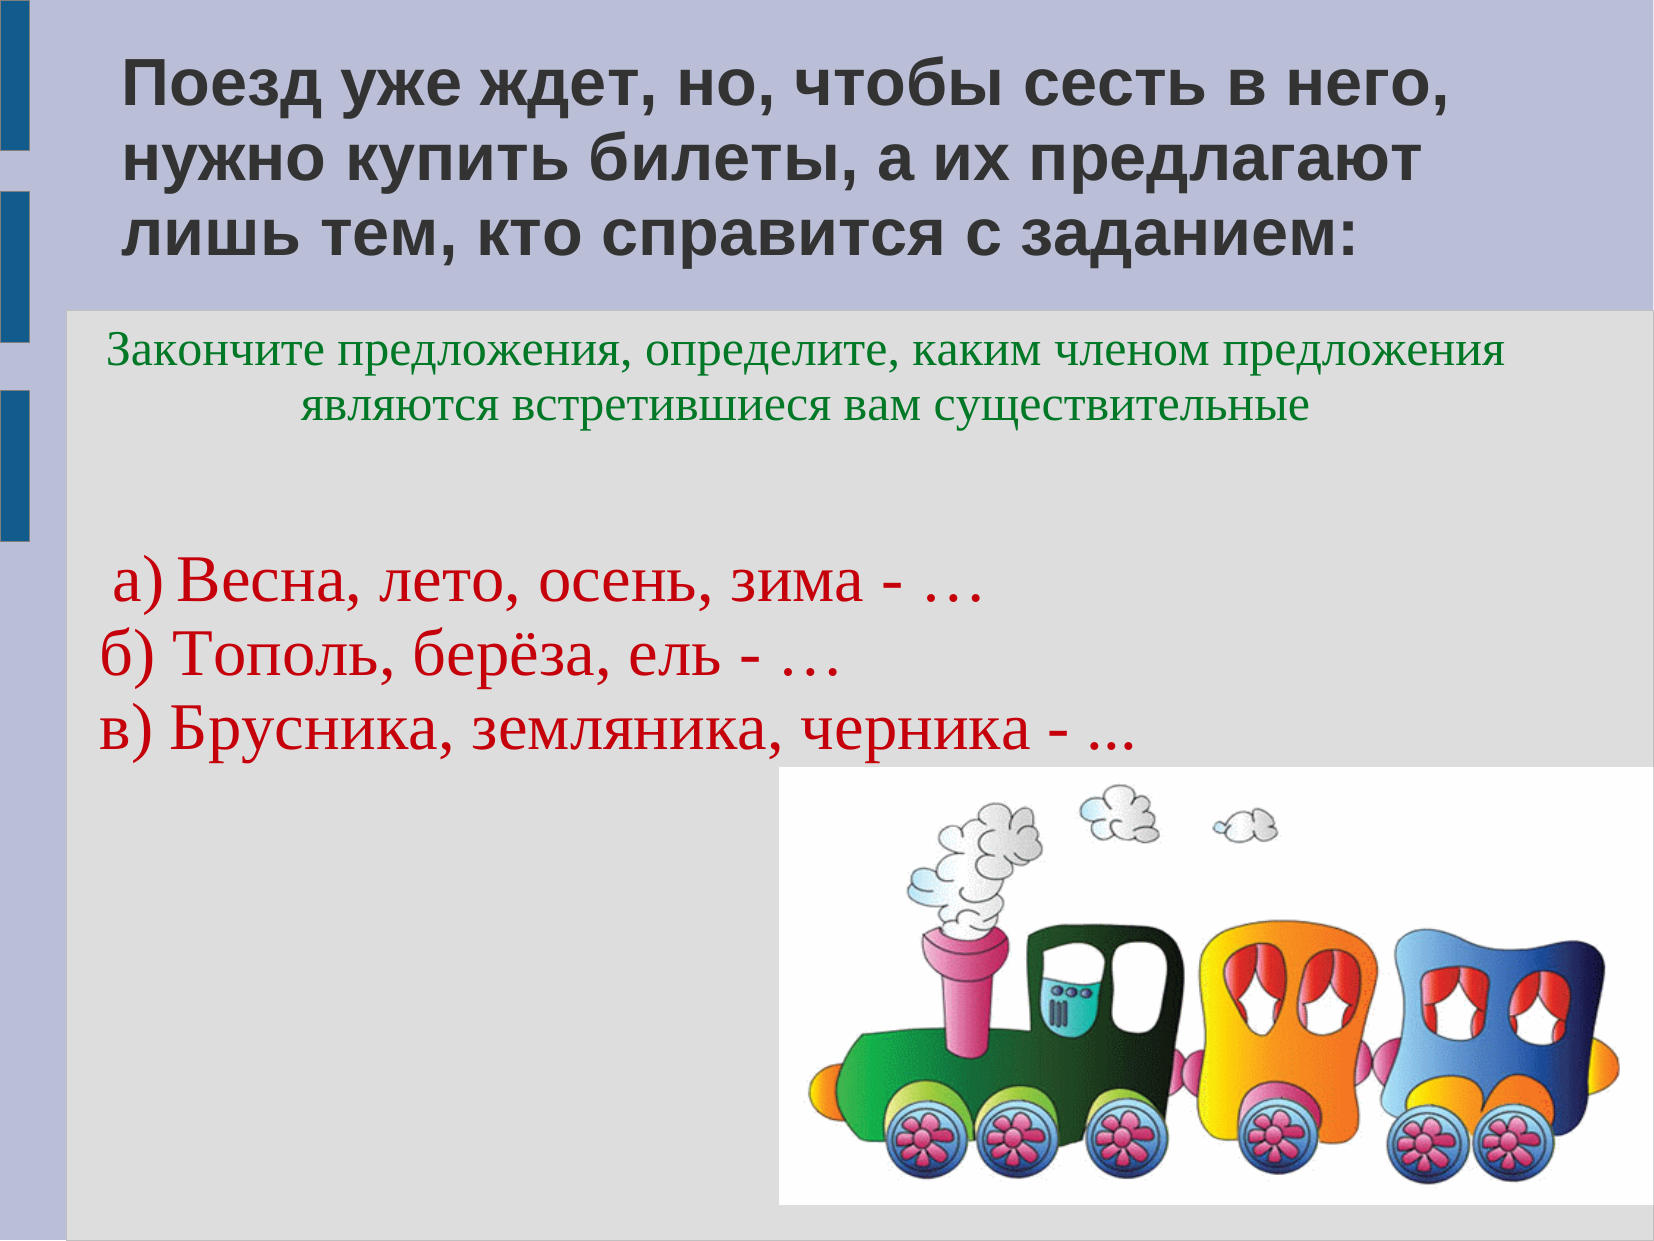

# Поезд уже ждет, но, чтобы сесть в него, нужно купить билеты, а их предлагают лишь тем, кто справится с заданием:
Закончите предложения, определите, каким членом предложения являются встретившиеся вам существительные
 а) Весна, лето, осень, зима - …
б) Тополь, берёза, ель - …
в) Брусника, земляника, черника - ...